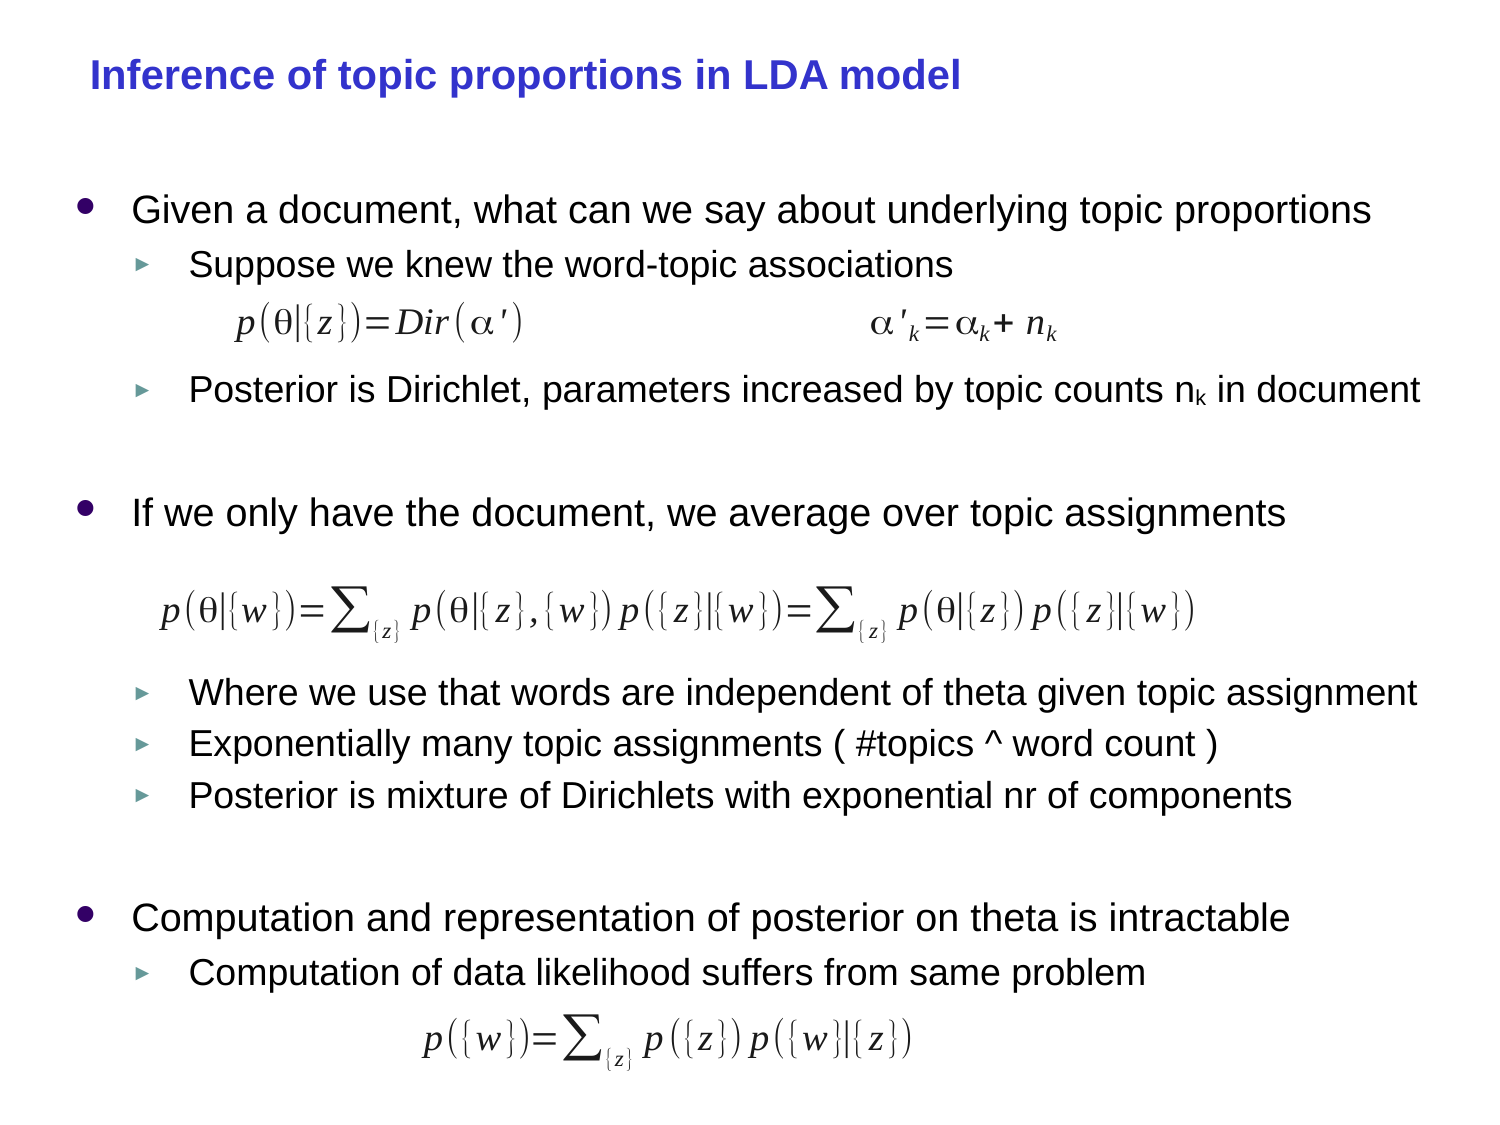

# Inference of topic proportions in LDA model
Given a document, what can we say about underlying topic proportions
Suppose we knew the word-topic associations
Posterior is Dirichlet, parameters increased by topic counts nk in document
If we only have the document, we average over topic assignments
Where we use that words are independent of theta given topic assignment
Exponentially many topic assignments ( #topics ^ word count )
Posterior is mixture of Dirichlets with exponential nr of components
Computation and representation of posterior on theta is intractable
Computation of data likelihood suffers from same problem